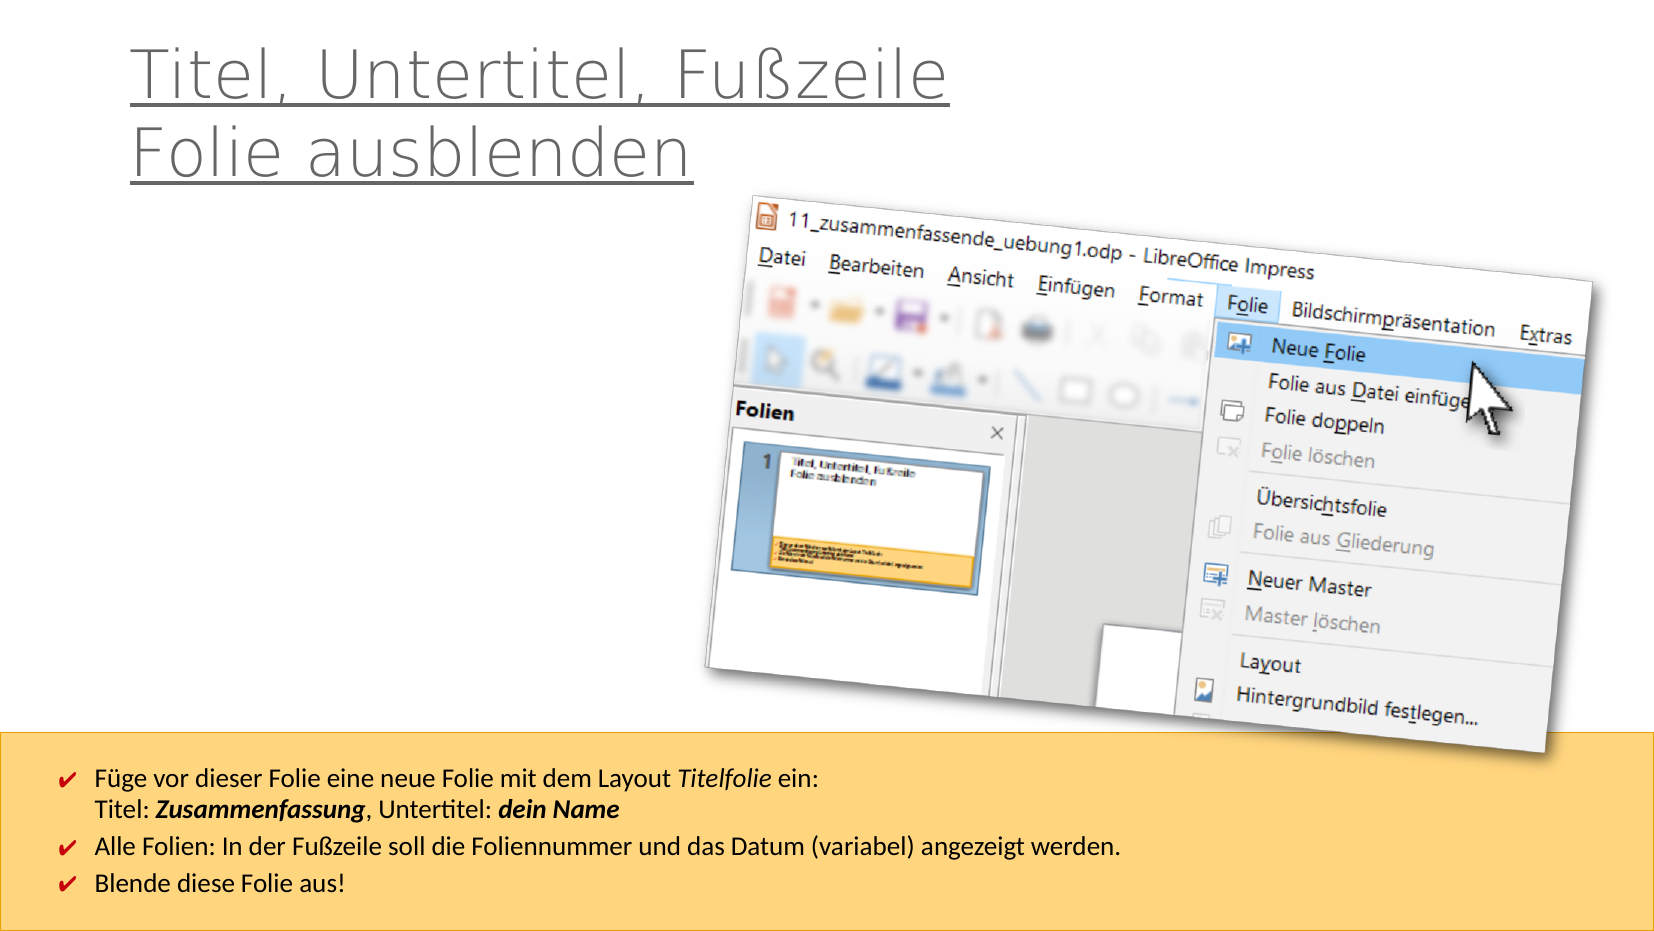

# Titel, Untertitel, Fußzeile Folie ausblenden
Füge vor dieser Folie eine neue Folie mit dem Layout Titelfolie ein:
Titel: Zusammenfassung, Untertitel: dein Name
Alle Folien: In der Fußzeile soll die Foliennummer und das Datum (variabel) angezeigt werden.
Blende diese Folie aus!